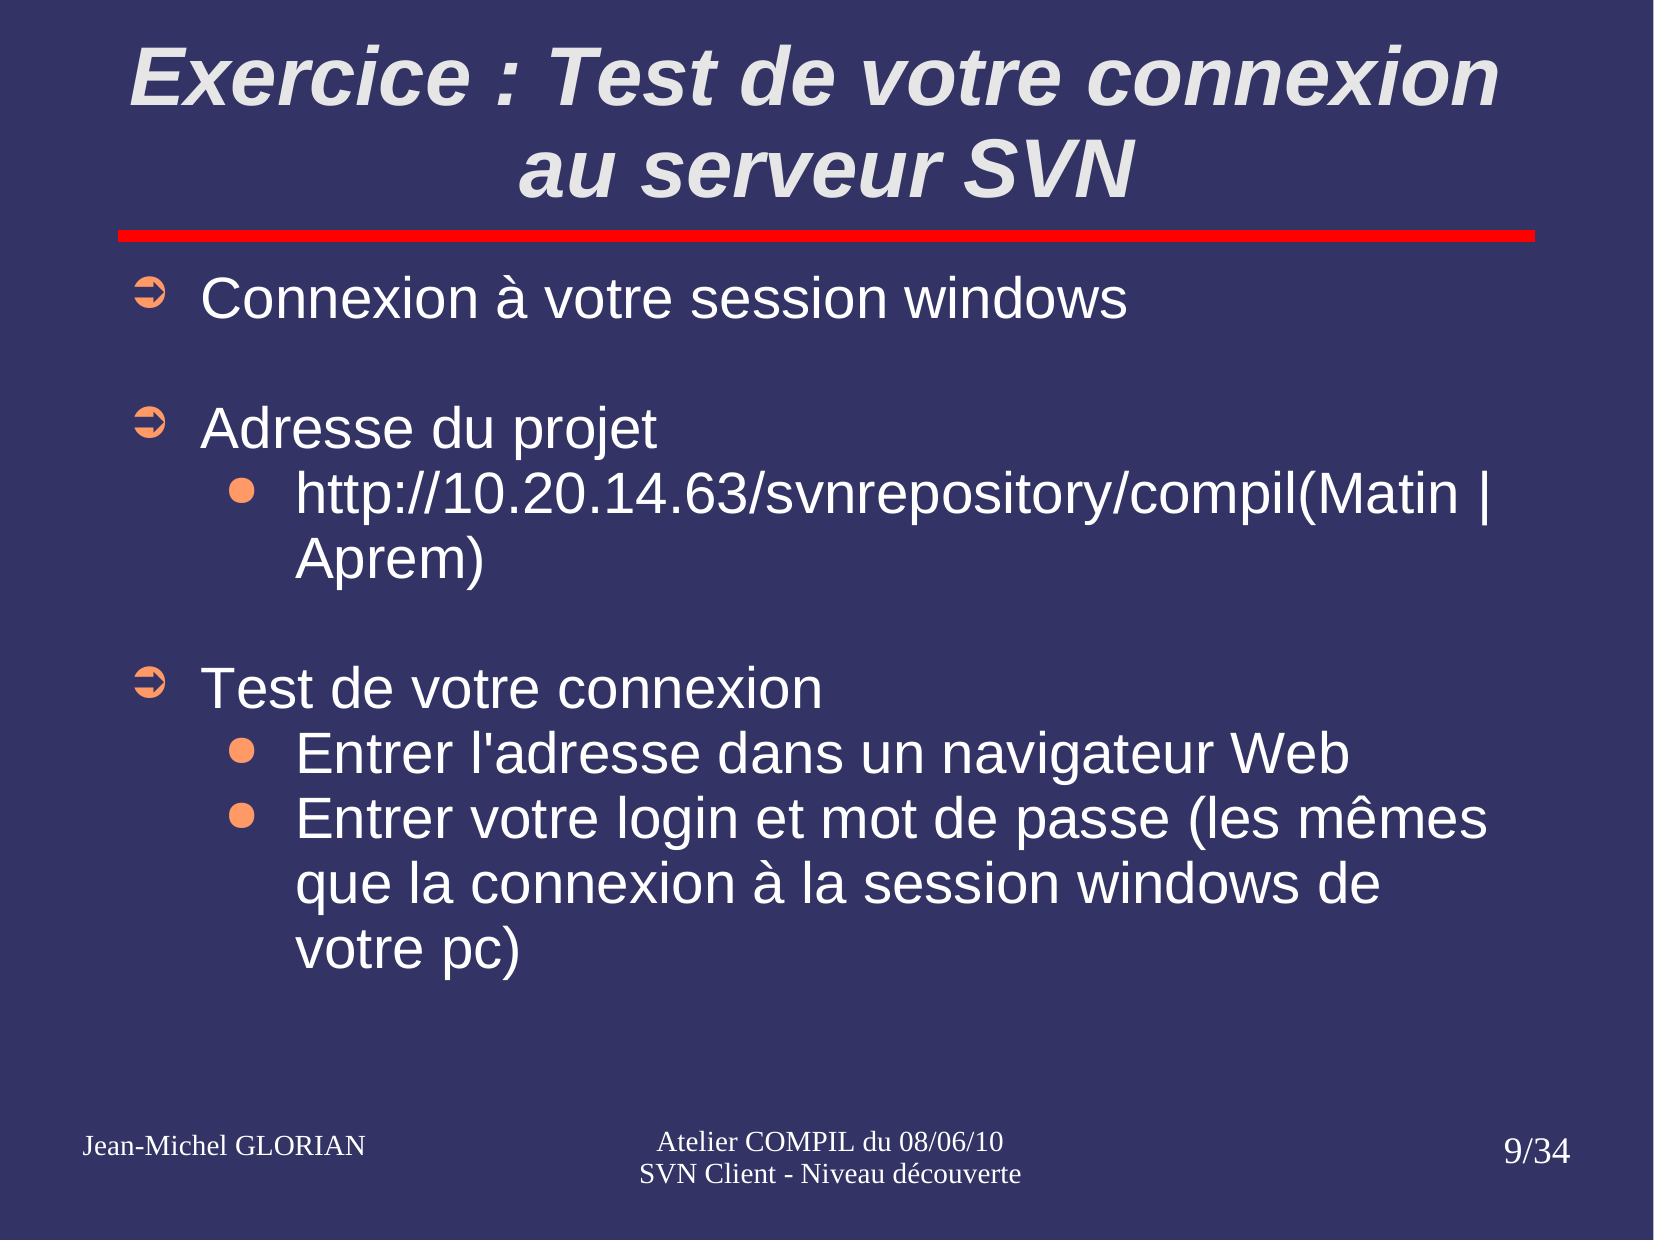

# Exercice : Test de votre connexion au serveur SVN
Connexion à votre session windows
Adresse du projet
http://10.20.14.63/svnrepository/compil(Matin | Aprem)
Test de votre connexion
Entrer l'adresse dans un navigateur Web
Entrer votre login et mot de passe (les mêmes que la connexion à la session windows de votre pc)